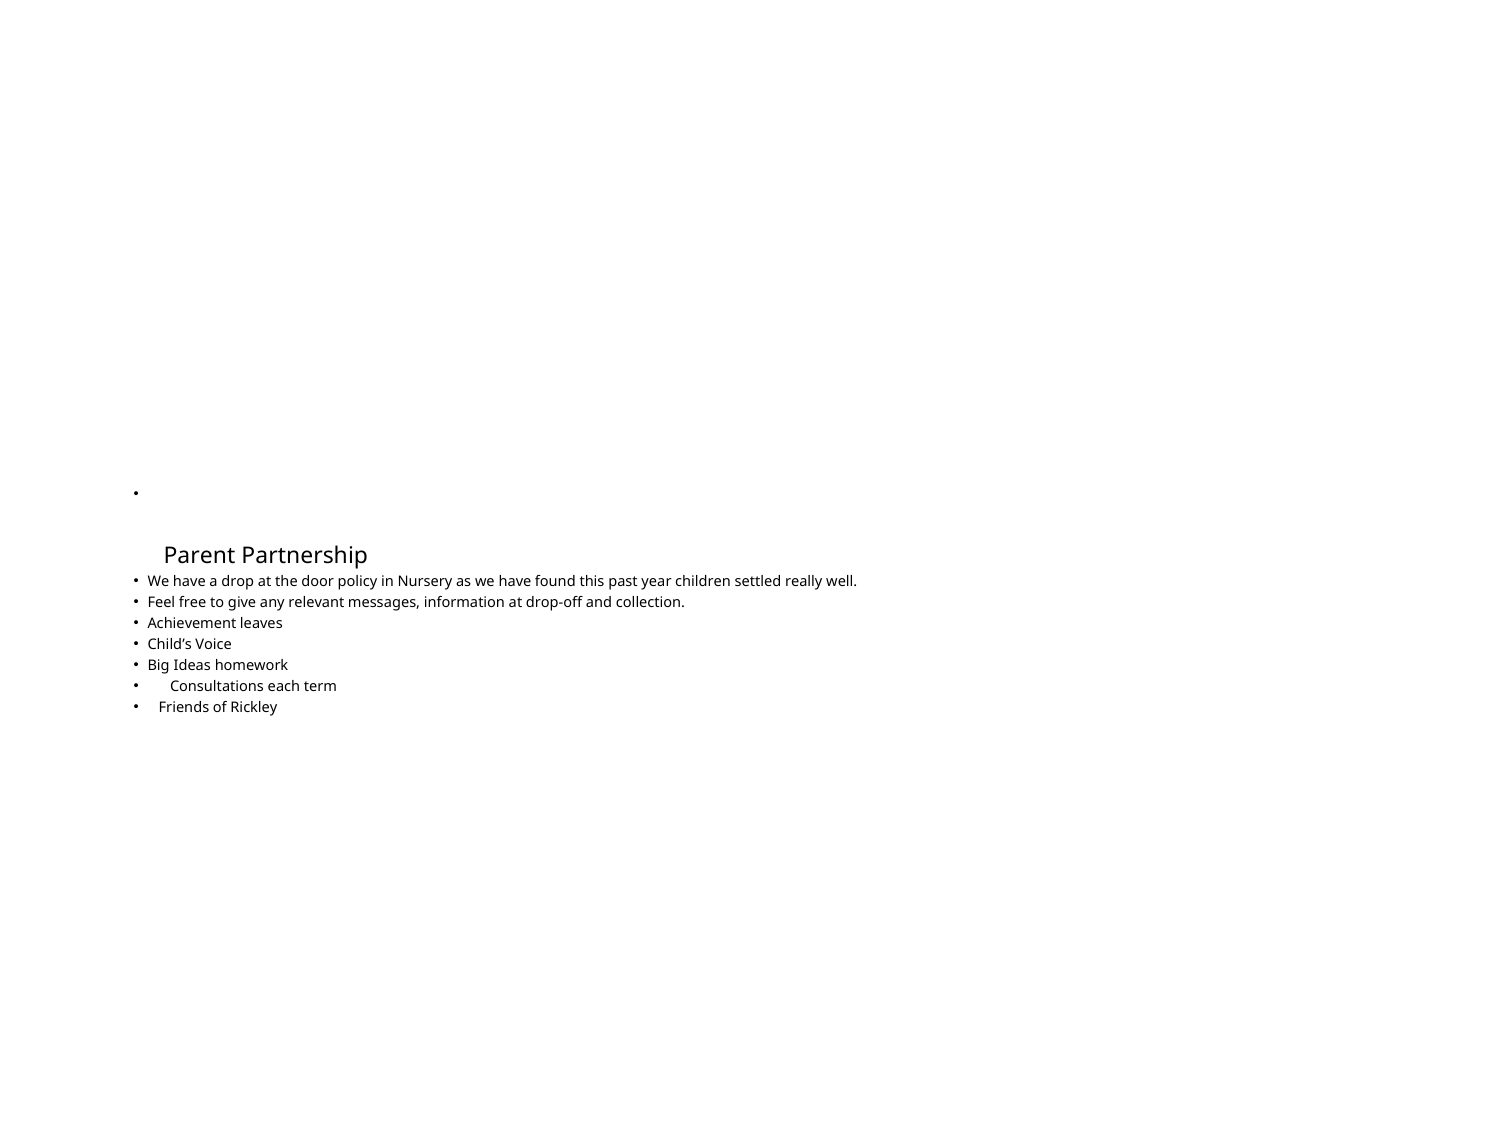

# Parent Partnership
We have a drop at the door policy in Nursery as we have found this past year children settled really well.
Feel free to give any relevant messages, information at drop-off and collection.
Achievement leaves
Child’s Voice
Big Ideas homework
 Consultations each term
 Friends of Rickley